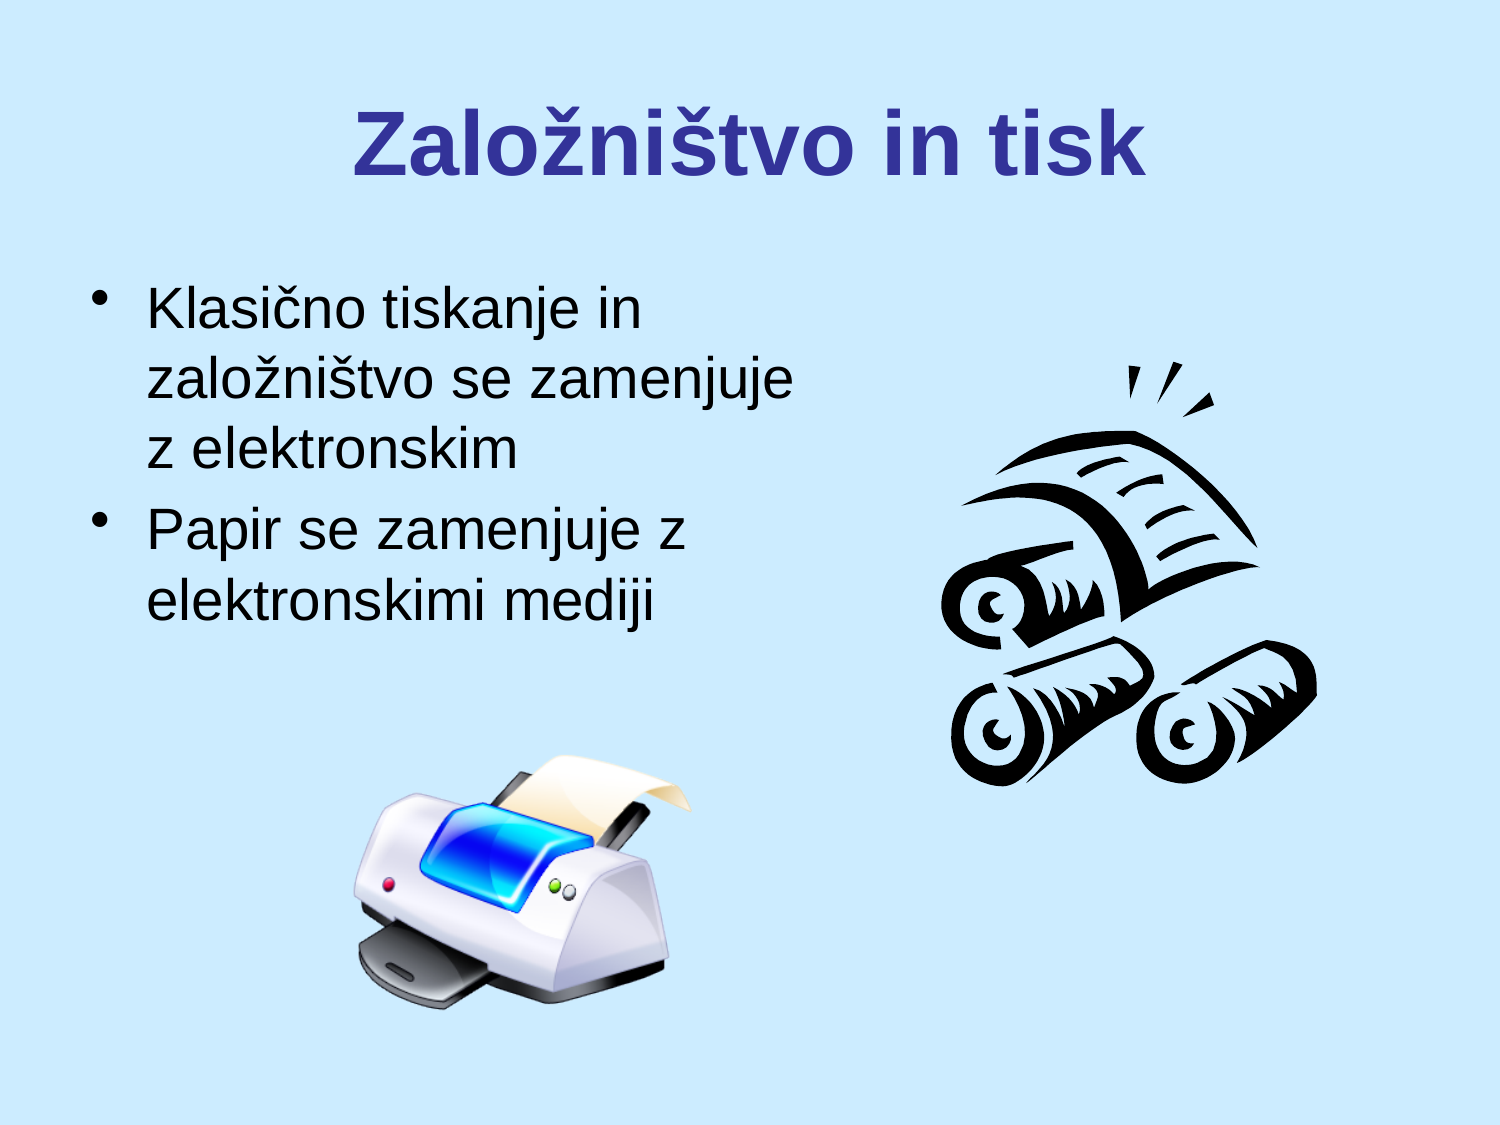

# Založništvo in tisk
Klasično tiskanje in založništvo se zamenjuje z elektronskim
Papir se zamenjuje z elektronskimi mediji